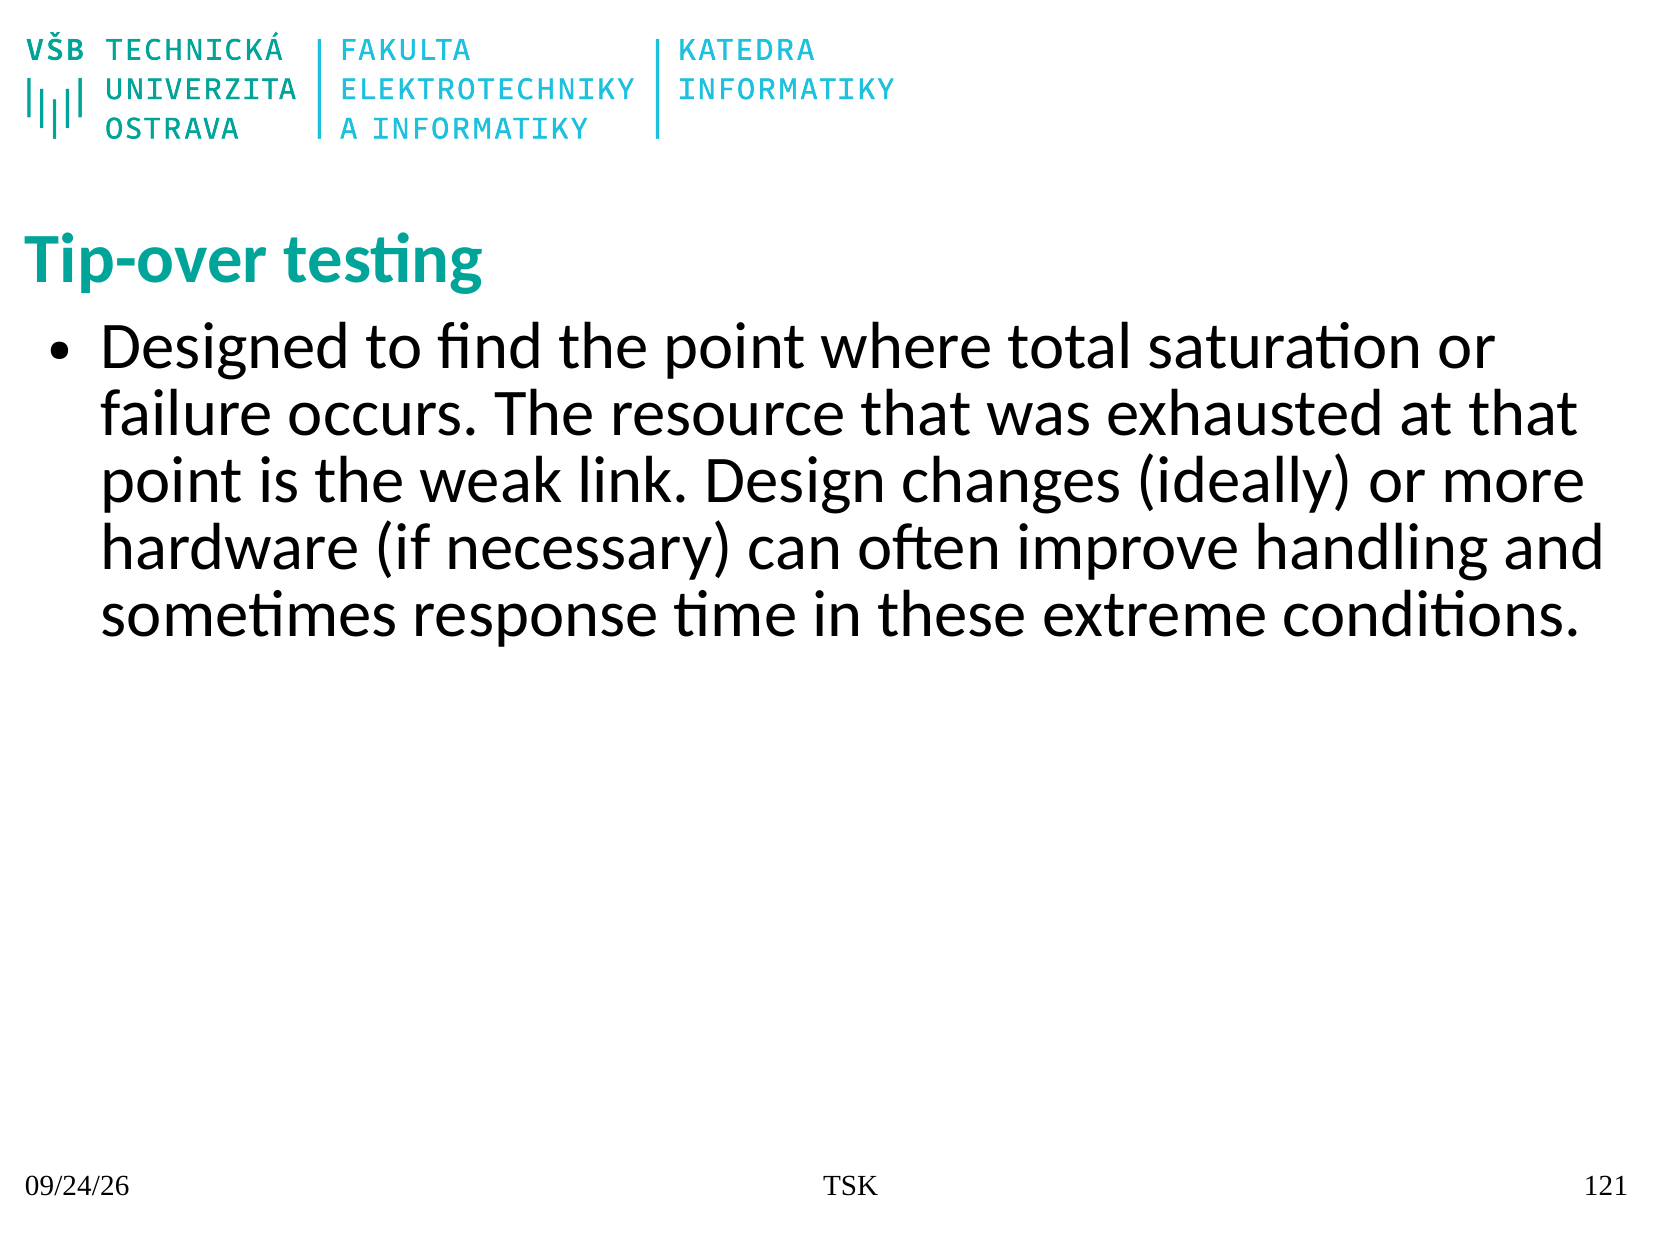

# Tip-over testing
Designed to find the point where total saturation or failure occurs. The resource that was exhausted at that point is the weak link. Design changes (ideally) or more hardware (if necessary) can often improve handling and sometimes response time in these extreme conditions.
TSK
121